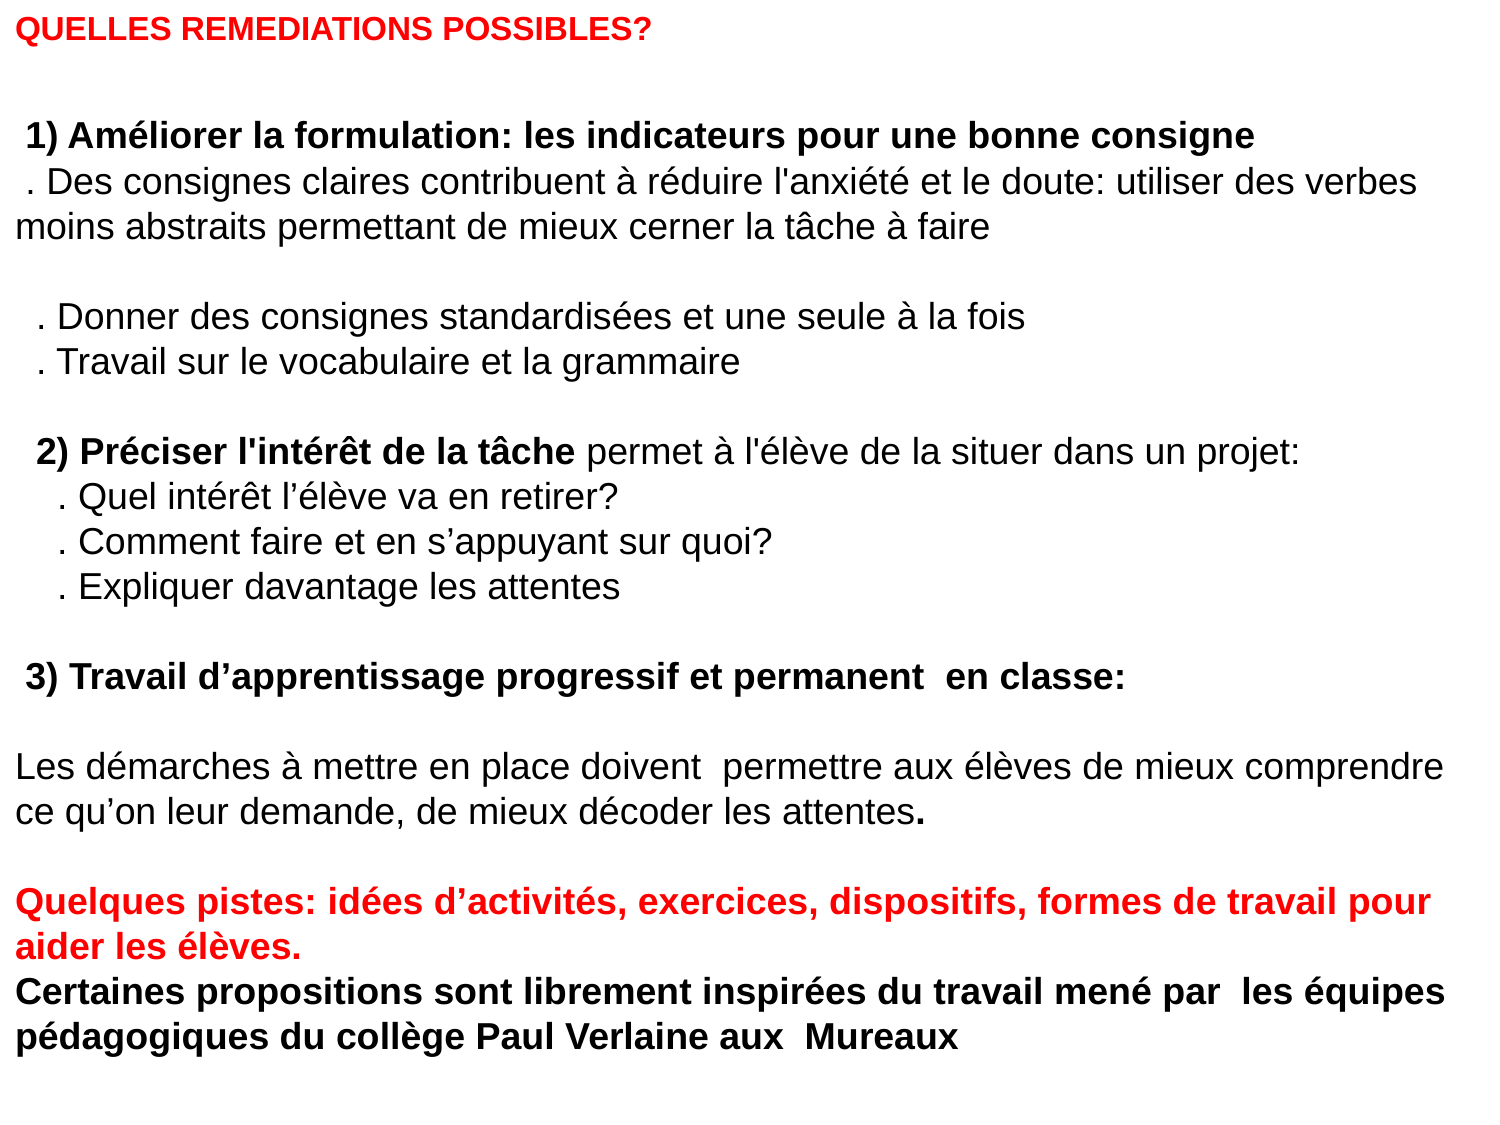

QUELLES REMEDIATIONS POSSIBLES?
 1) Améliorer la formulation: les indicateurs pour une bonne consigne
 . Des consignes claires contribuent à réduire l'anxiété et le doute: utiliser des verbes moins abstraits permettant de mieux cerner la tâche à faire
 . Donner des consignes standardisées et une seule à la fois
 . Travail sur le vocabulaire et la grammaire
 2) Préciser l'intérêt de la tâche permet à l'élève de la situer dans un projet:
 . Quel intérêt l’élève va en retirer?
 . Comment faire et en s’appuyant sur quoi?
 . Expliquer davantage les attentes
 3) Travail d’apprentissage progressif et permanent en classe:
Les démarches à mettre en place doivent permettre aux élèves de mieux comprendre ce qu’on leur demande, de mieux décoder les attentes.
Quelques pistes: idées d’activités, exercices, dispositifs, formes de travail pour aider les élèves.
Certaines propositions sont librement inspirées du travail mené par les équipes pédagogiques du collège Paul Verlaine aux Mureaux